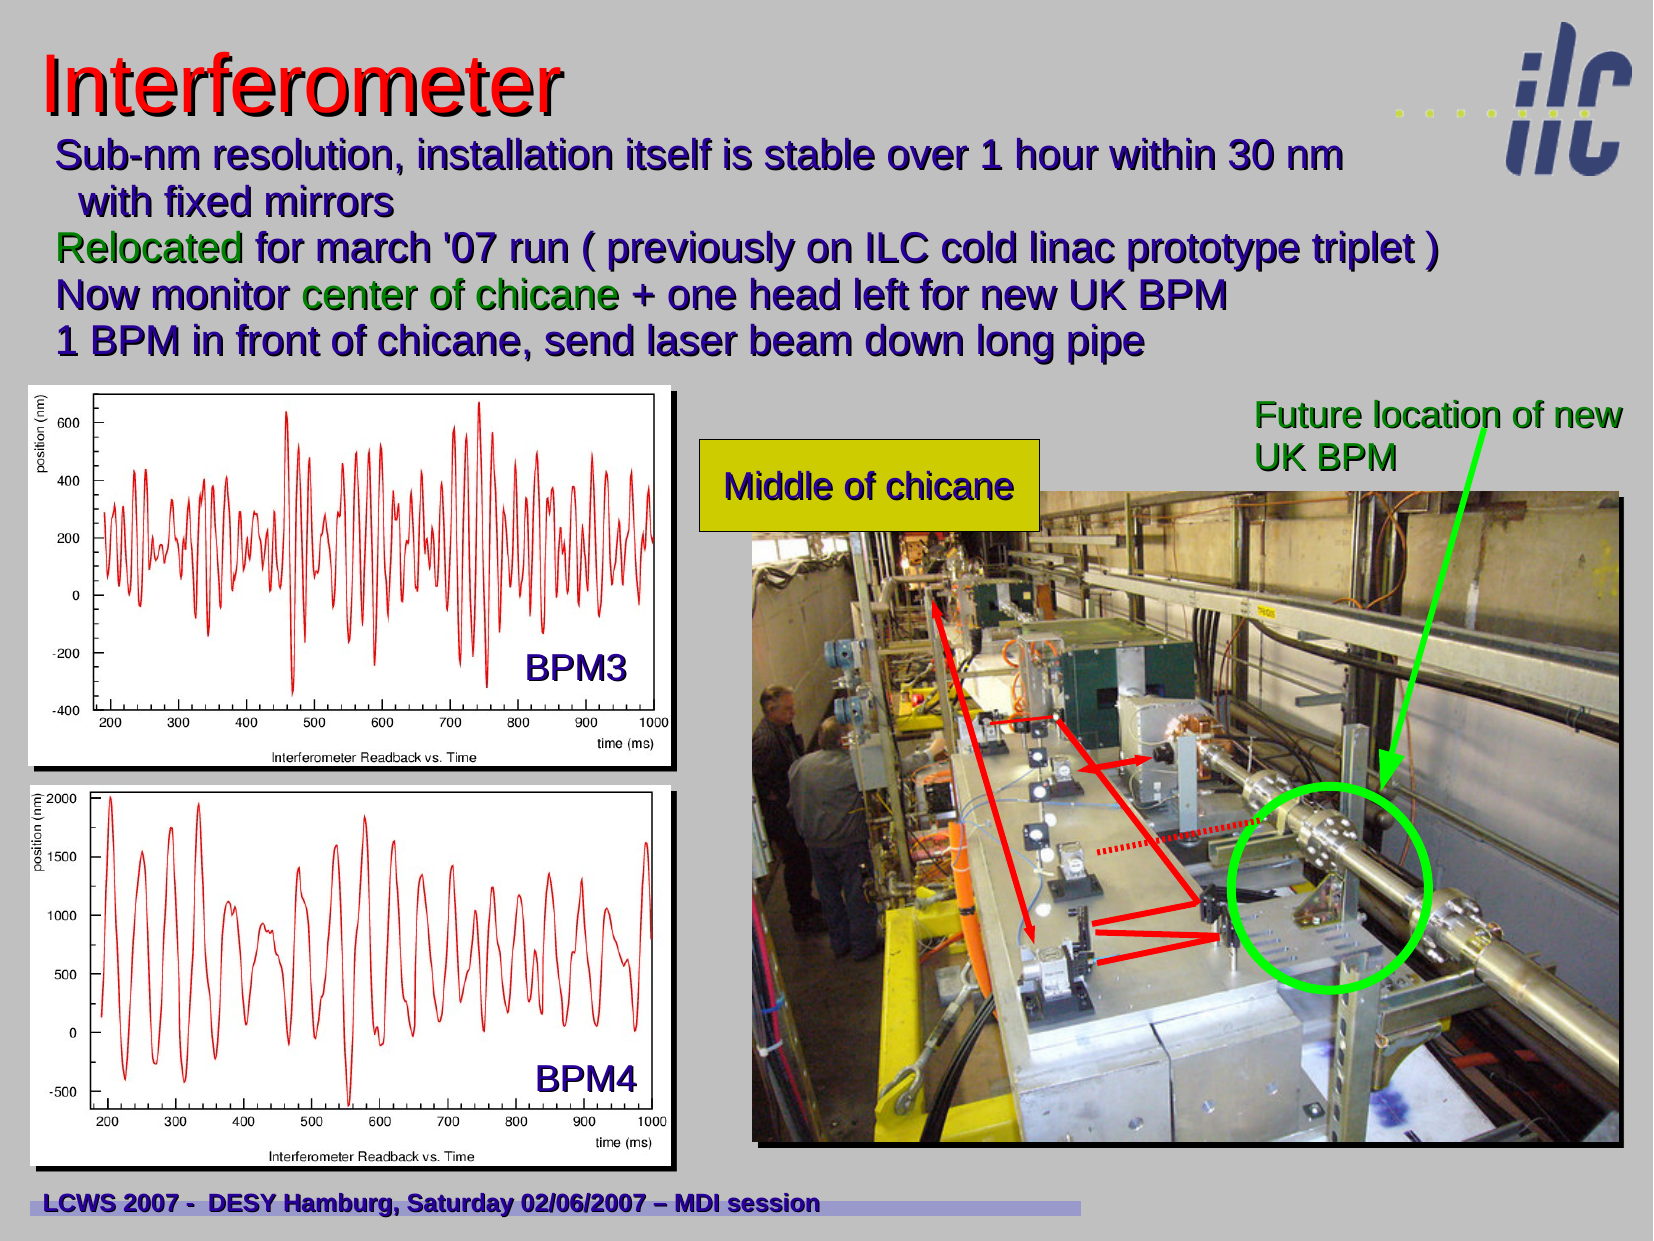

Interferometer
 Sub-nm resolution, installation itself is stable over 1 hour within 30 nm
 with fixed mirrors
 Relocated for march '07 run ( previously on ILC cold linac prototype triplet )
 Now monitor center of chicane + one head left for new UK BPM
 1 BPM in front of chicane, send laser beam down long pipe
Future location of new
UK BPM
Middle of chicane
BPM3
BPM4
LCWS 2007 - DESY Hamburg, Saturday 02/06/2007 – MDI session